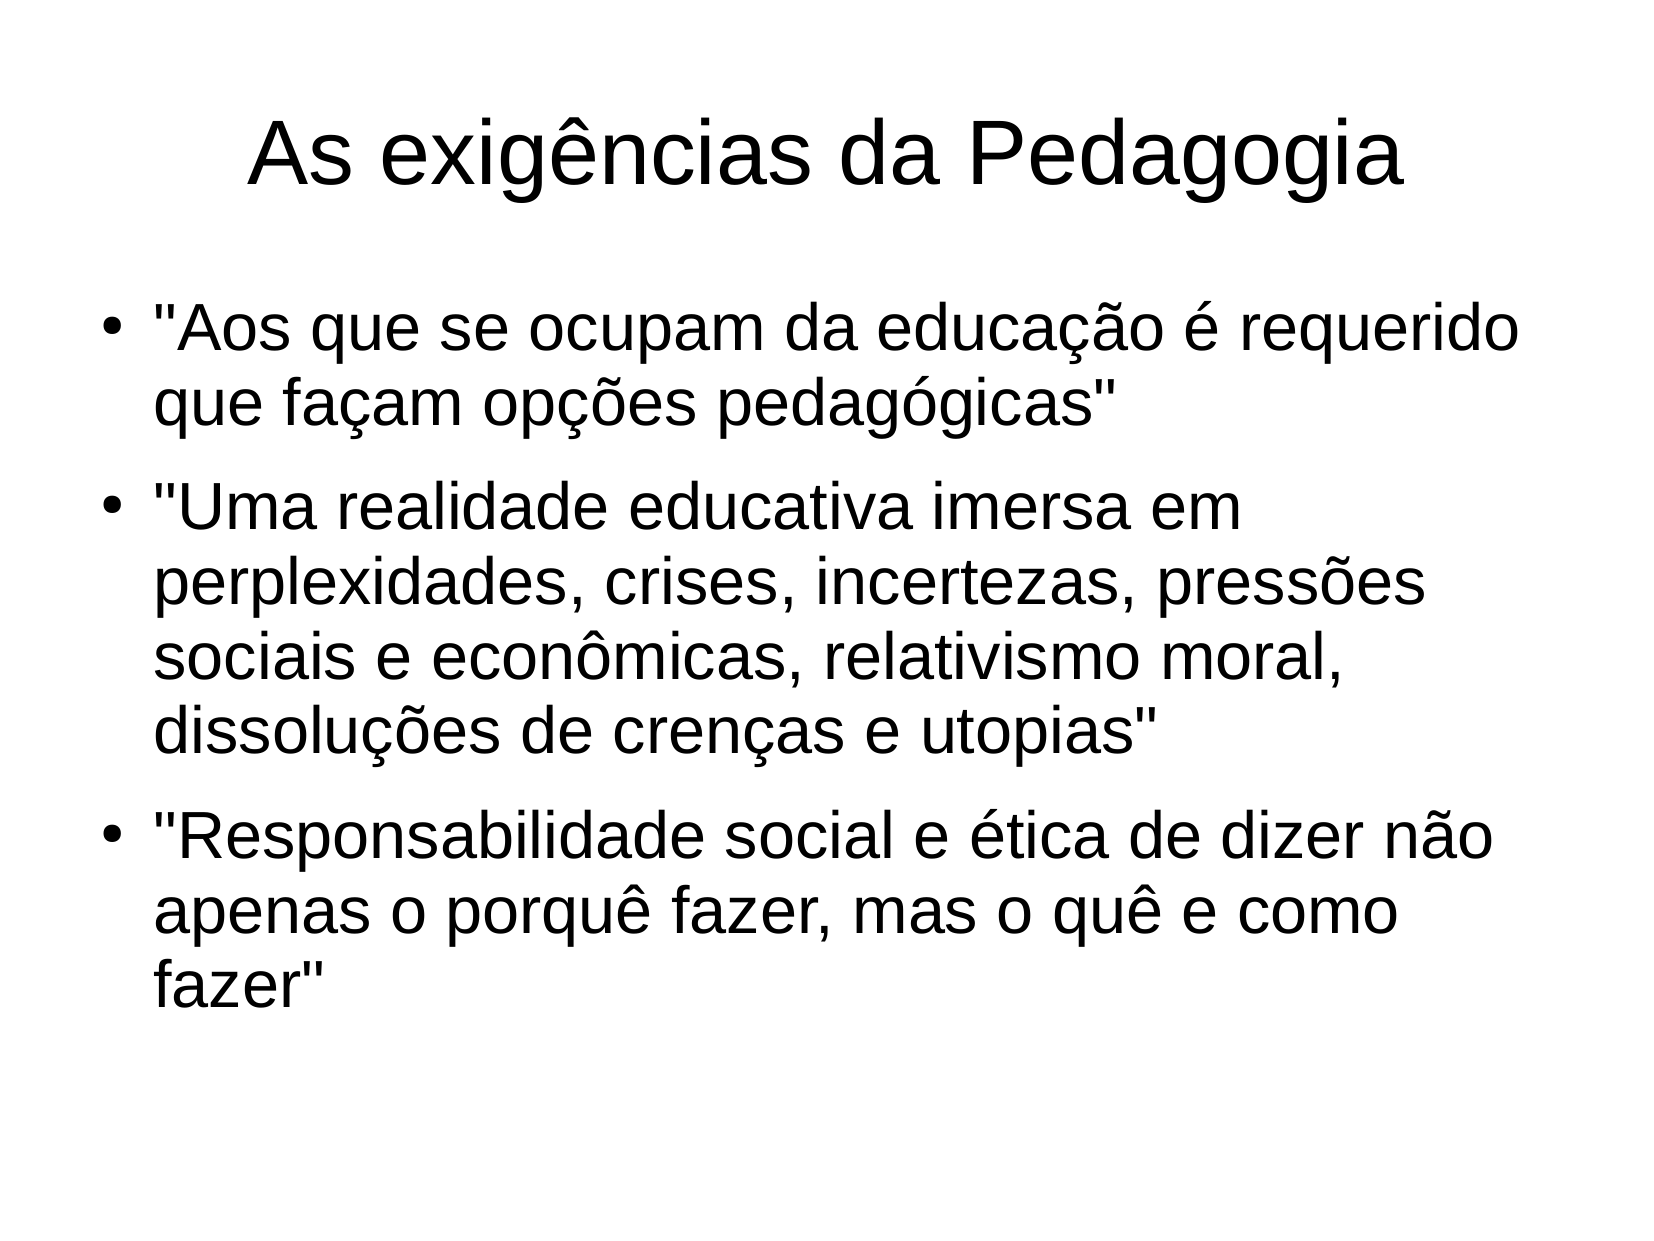

# As exigências da Pedagogia
"Aos que se ocupam da educação é requerido que façam opções pedagógicas"
"Uma realidade educativa imersa em perplexidades, crises, incertezas, pressões sociais e econômicas, relativismo moral, dissoluções de crenças e utopias"
"Responsabilidade social e ética de dizer não apenas o porquê fazer, mas o quê e como fazer"